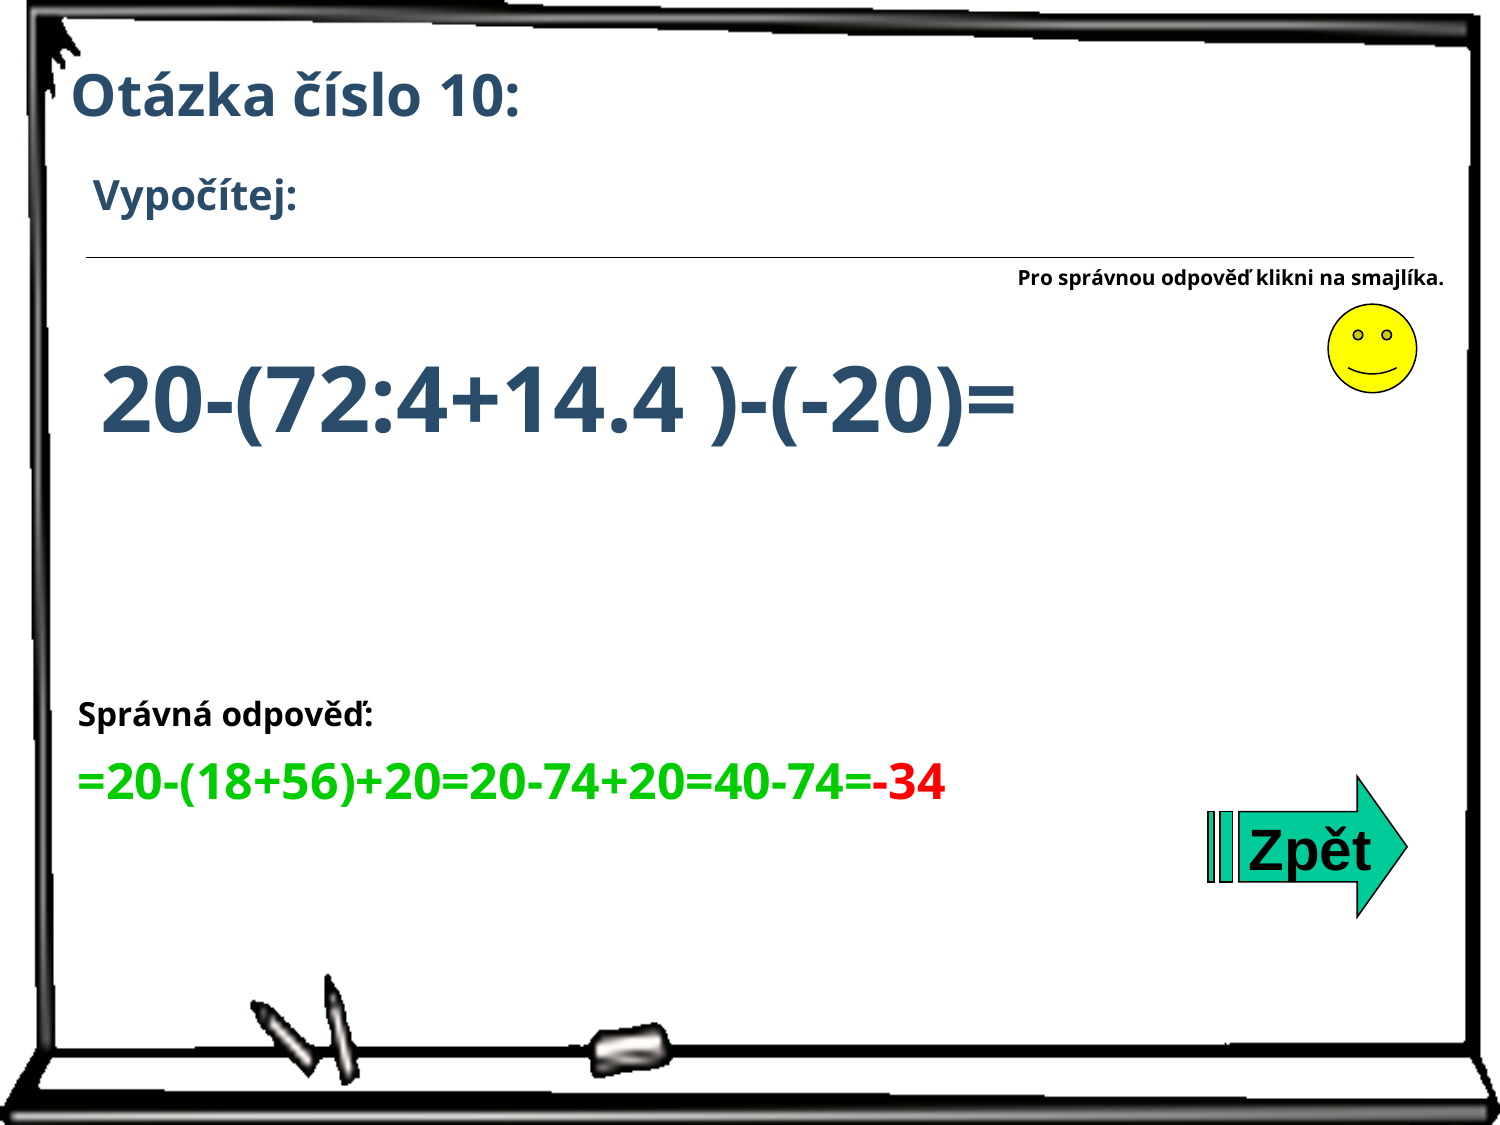

Otázka číslo 10:
Vypočítej:
Pro správnou odpověď klikni na smajlíka.
20-(72:4+14.4 )-(-20)=
Správná odpověď:
=20-(18+56)+20=20-74+20=40-74=-34
Zpět